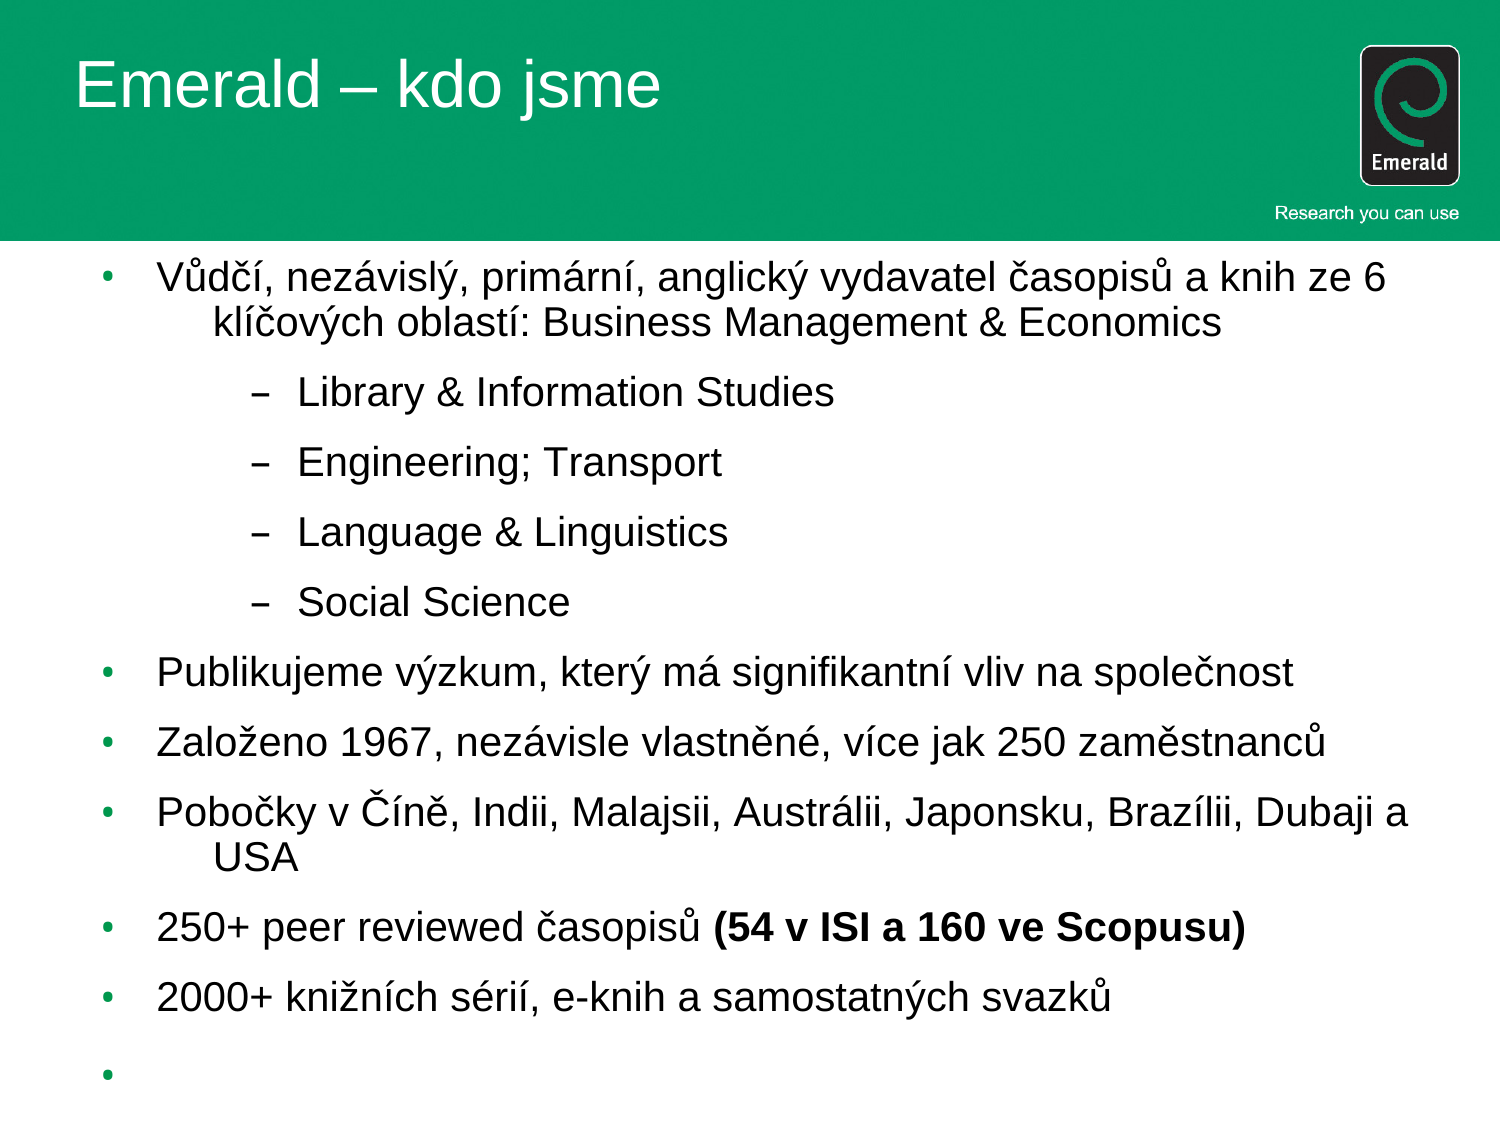

# Emerald – kdo jsme
Vůdčí, nezávislý, primární, anglický vydavatel časopisů a knih ze 6 klíčových oblastí: Business Management & Economics
Library & Information Studies
Engineering; Transport
Language & Linguistics
Social Science
Publikujeme výzkum, který má signifikantní vliv na společnost
Založeno 1967, nezávisle vlastněné, více jak 250 zaměstnanců
Pobočky v Číně, Indii, Malajsii, Austrálii, Japonsku, Brazílii, Dubaji a USA
250+ peer reviewed časopisů (54 v ISI a 160 ve Scopusu)
2000+ knižních sérií, e-knih a samostatných svazků